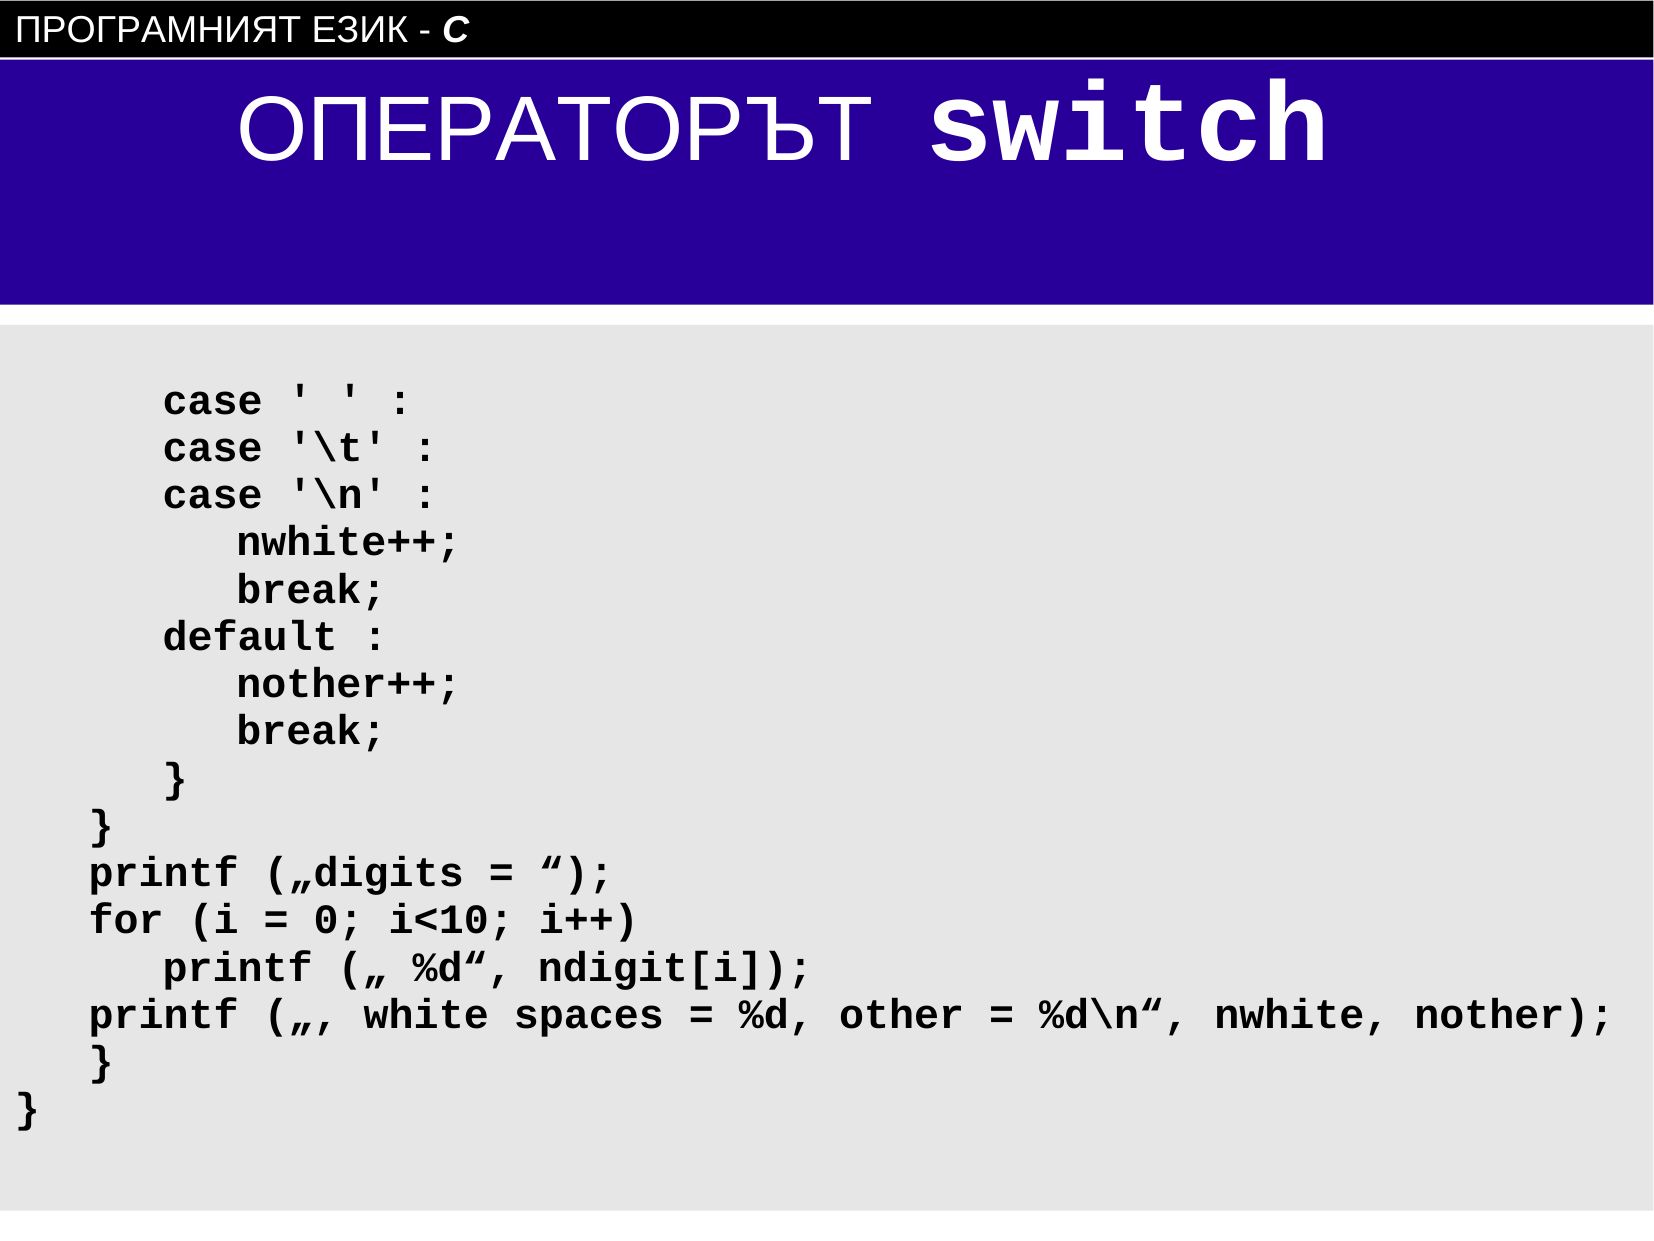

ПРОГРАМНИЯT ЕЗИК - С
			ОПЕРАТОРЪТ switch
		case ' ' :
		case '\t' :
		case '\n' :
			nwhite++;
			break;
		default :
			nother++;
			break;
		}
	}
	printf („digits = “);
	for (i = 0; i<10; i++)
		printf („ %d“, ndigit[i]);
	printf („, white spaces = %d, other = %d\n“, nwhite, nother);
	}
}